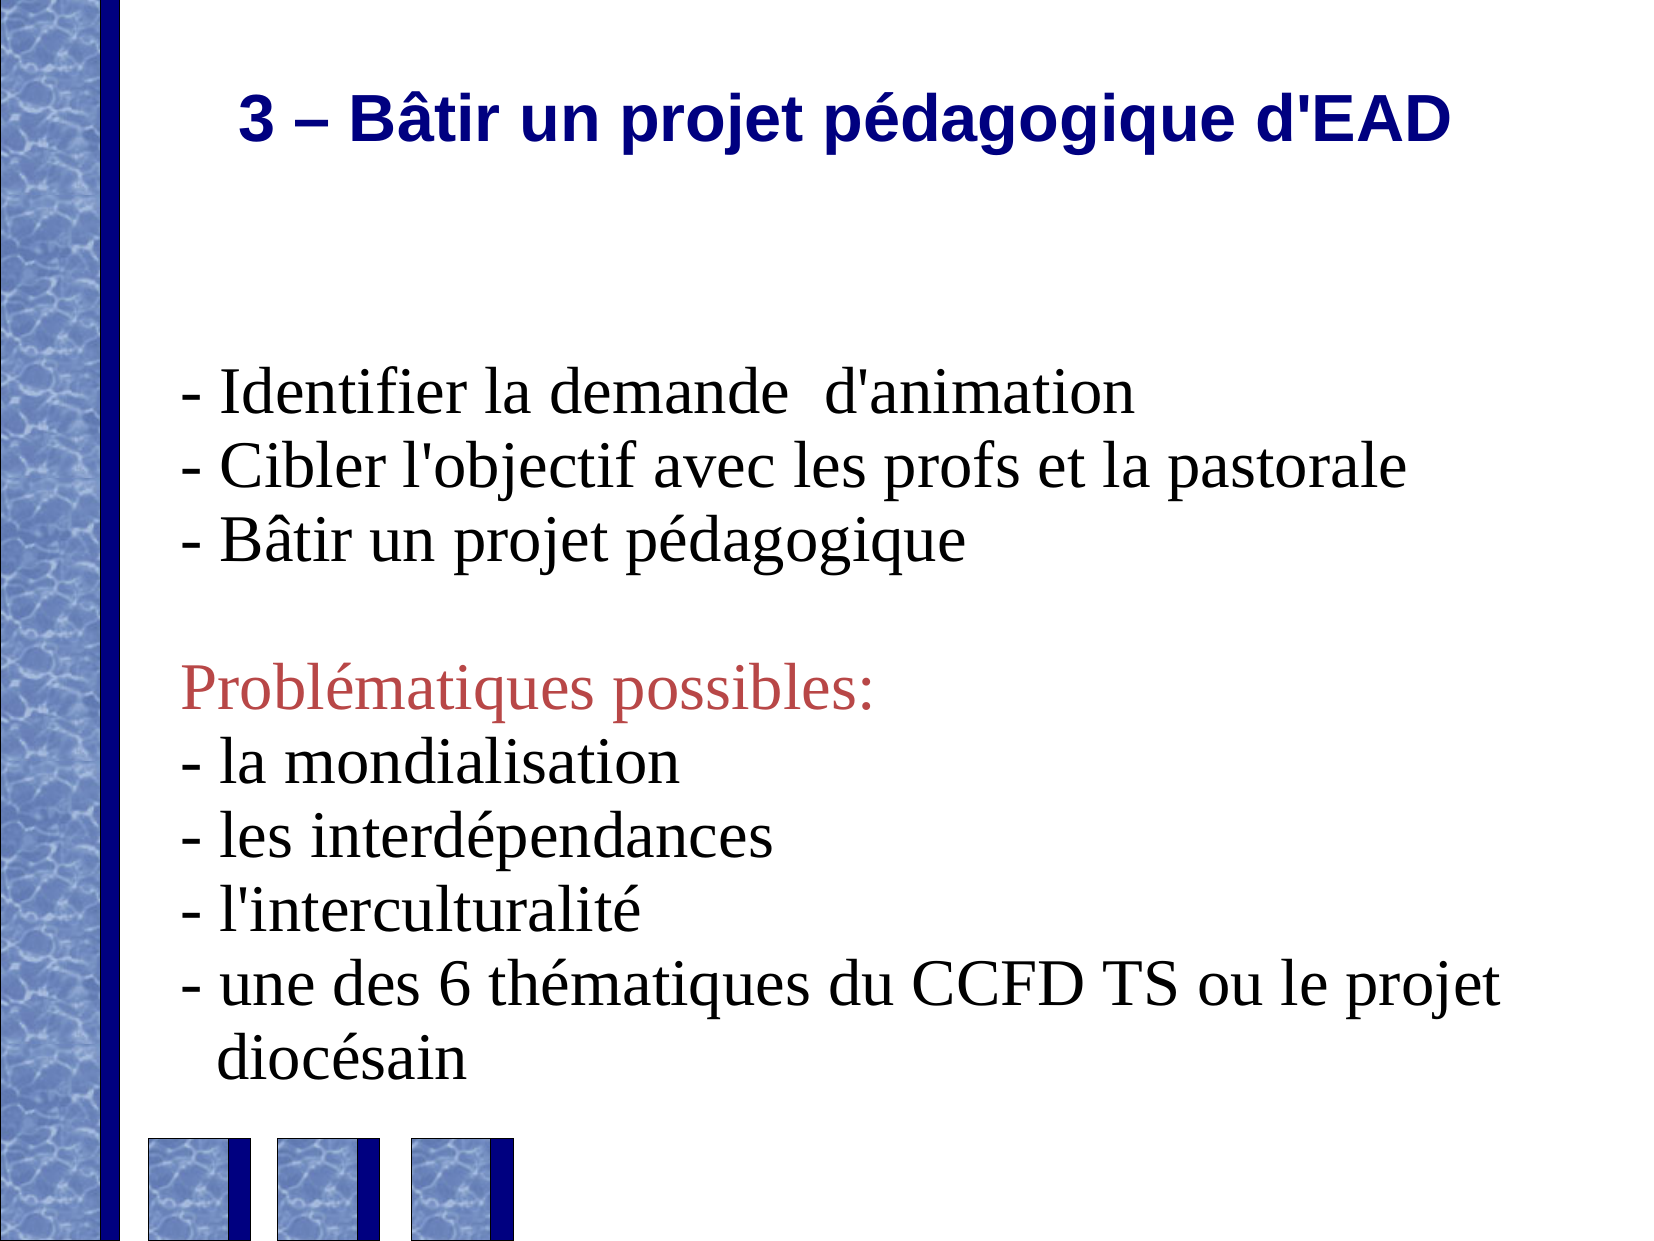

# 3 – Bâtir un projet pédagogique d'EAD
- Identifier la demande d'animation
- Cibler l'objectif avec les profs et la pastorale
- Bâtir un projet pédagogique
Problématiques possibles:
- la mondialisation
- les interdépendances
- l'interculturalité
- une des 6 thématiques du CCFD TS ou le projet diocésain